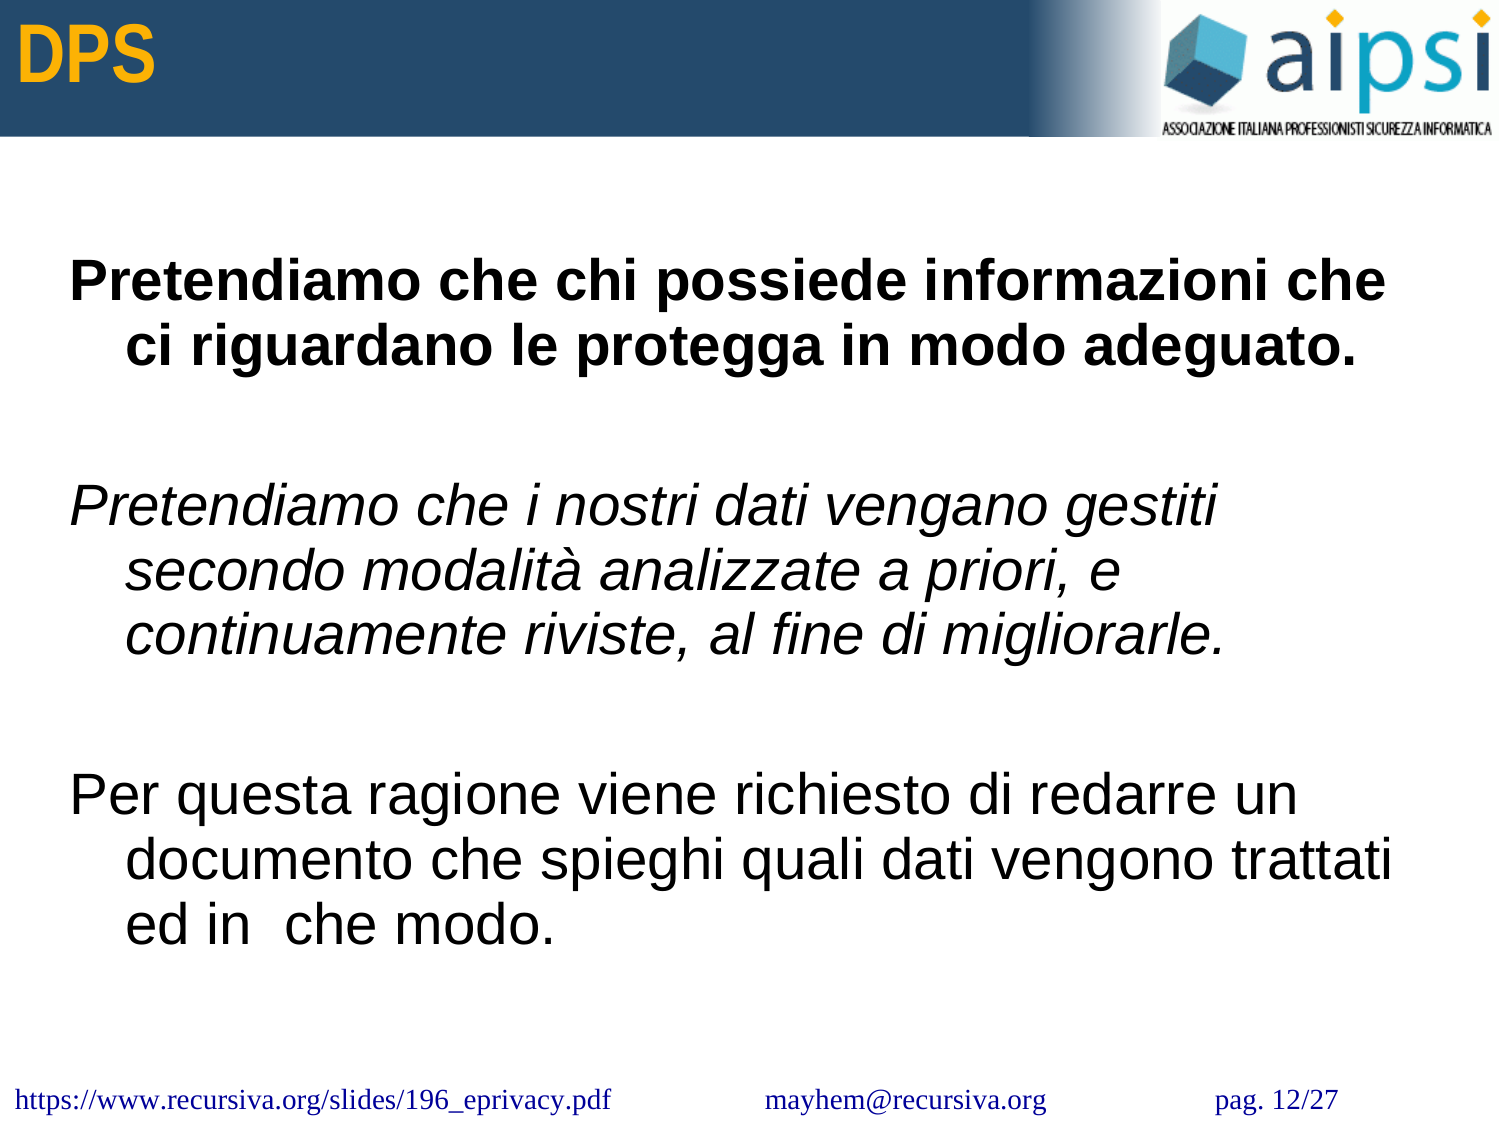

# DPS
Pretendiamo che chi possiede informazioni che ci riguardano le protegga in modo adeguato.
Pretendiamo che i nostri dati vengano gestiti secondo modalità analizzate a priori, e continuamente riviste, al fine di migliorarle.
Per questa ragione viene richiesto di redarre un documento che spieghi quali dati vengono trattati ed in che modo.
12